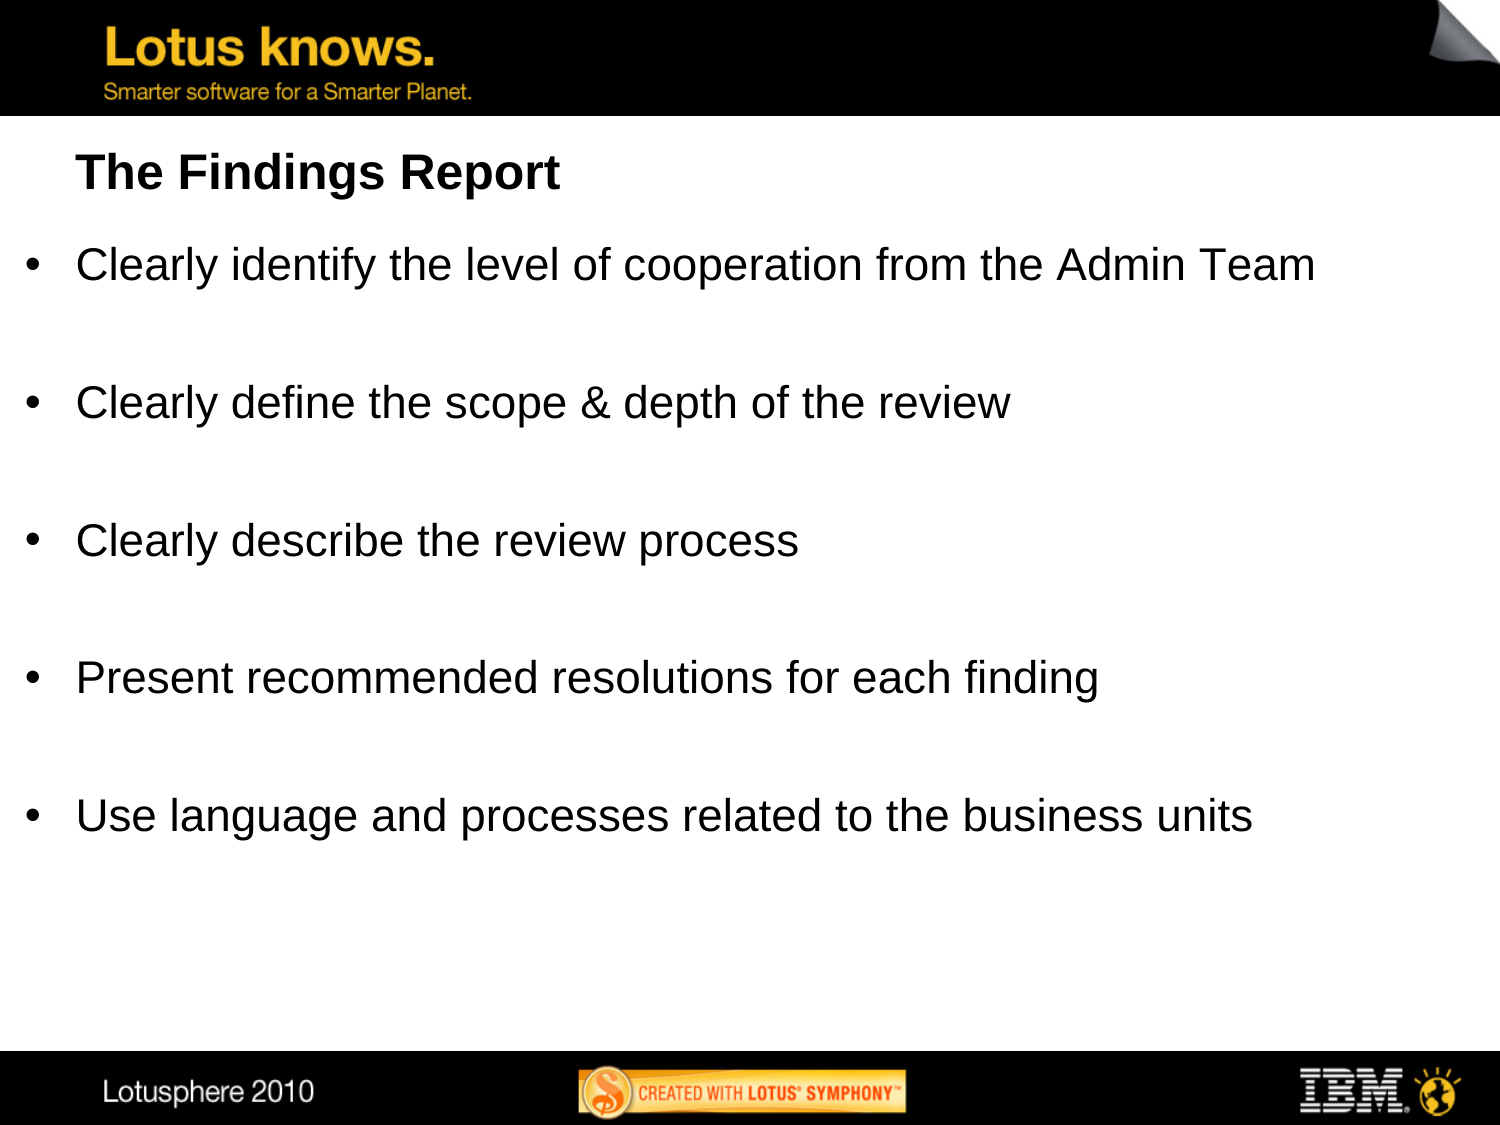

# The Findings Report
Clearly identify the level of cooperation from the Admin Team
Clearly define the scope & depth of the review
Clearly describe the review process
Present recommended resolutions for each finding
Use language and processes related to the business units